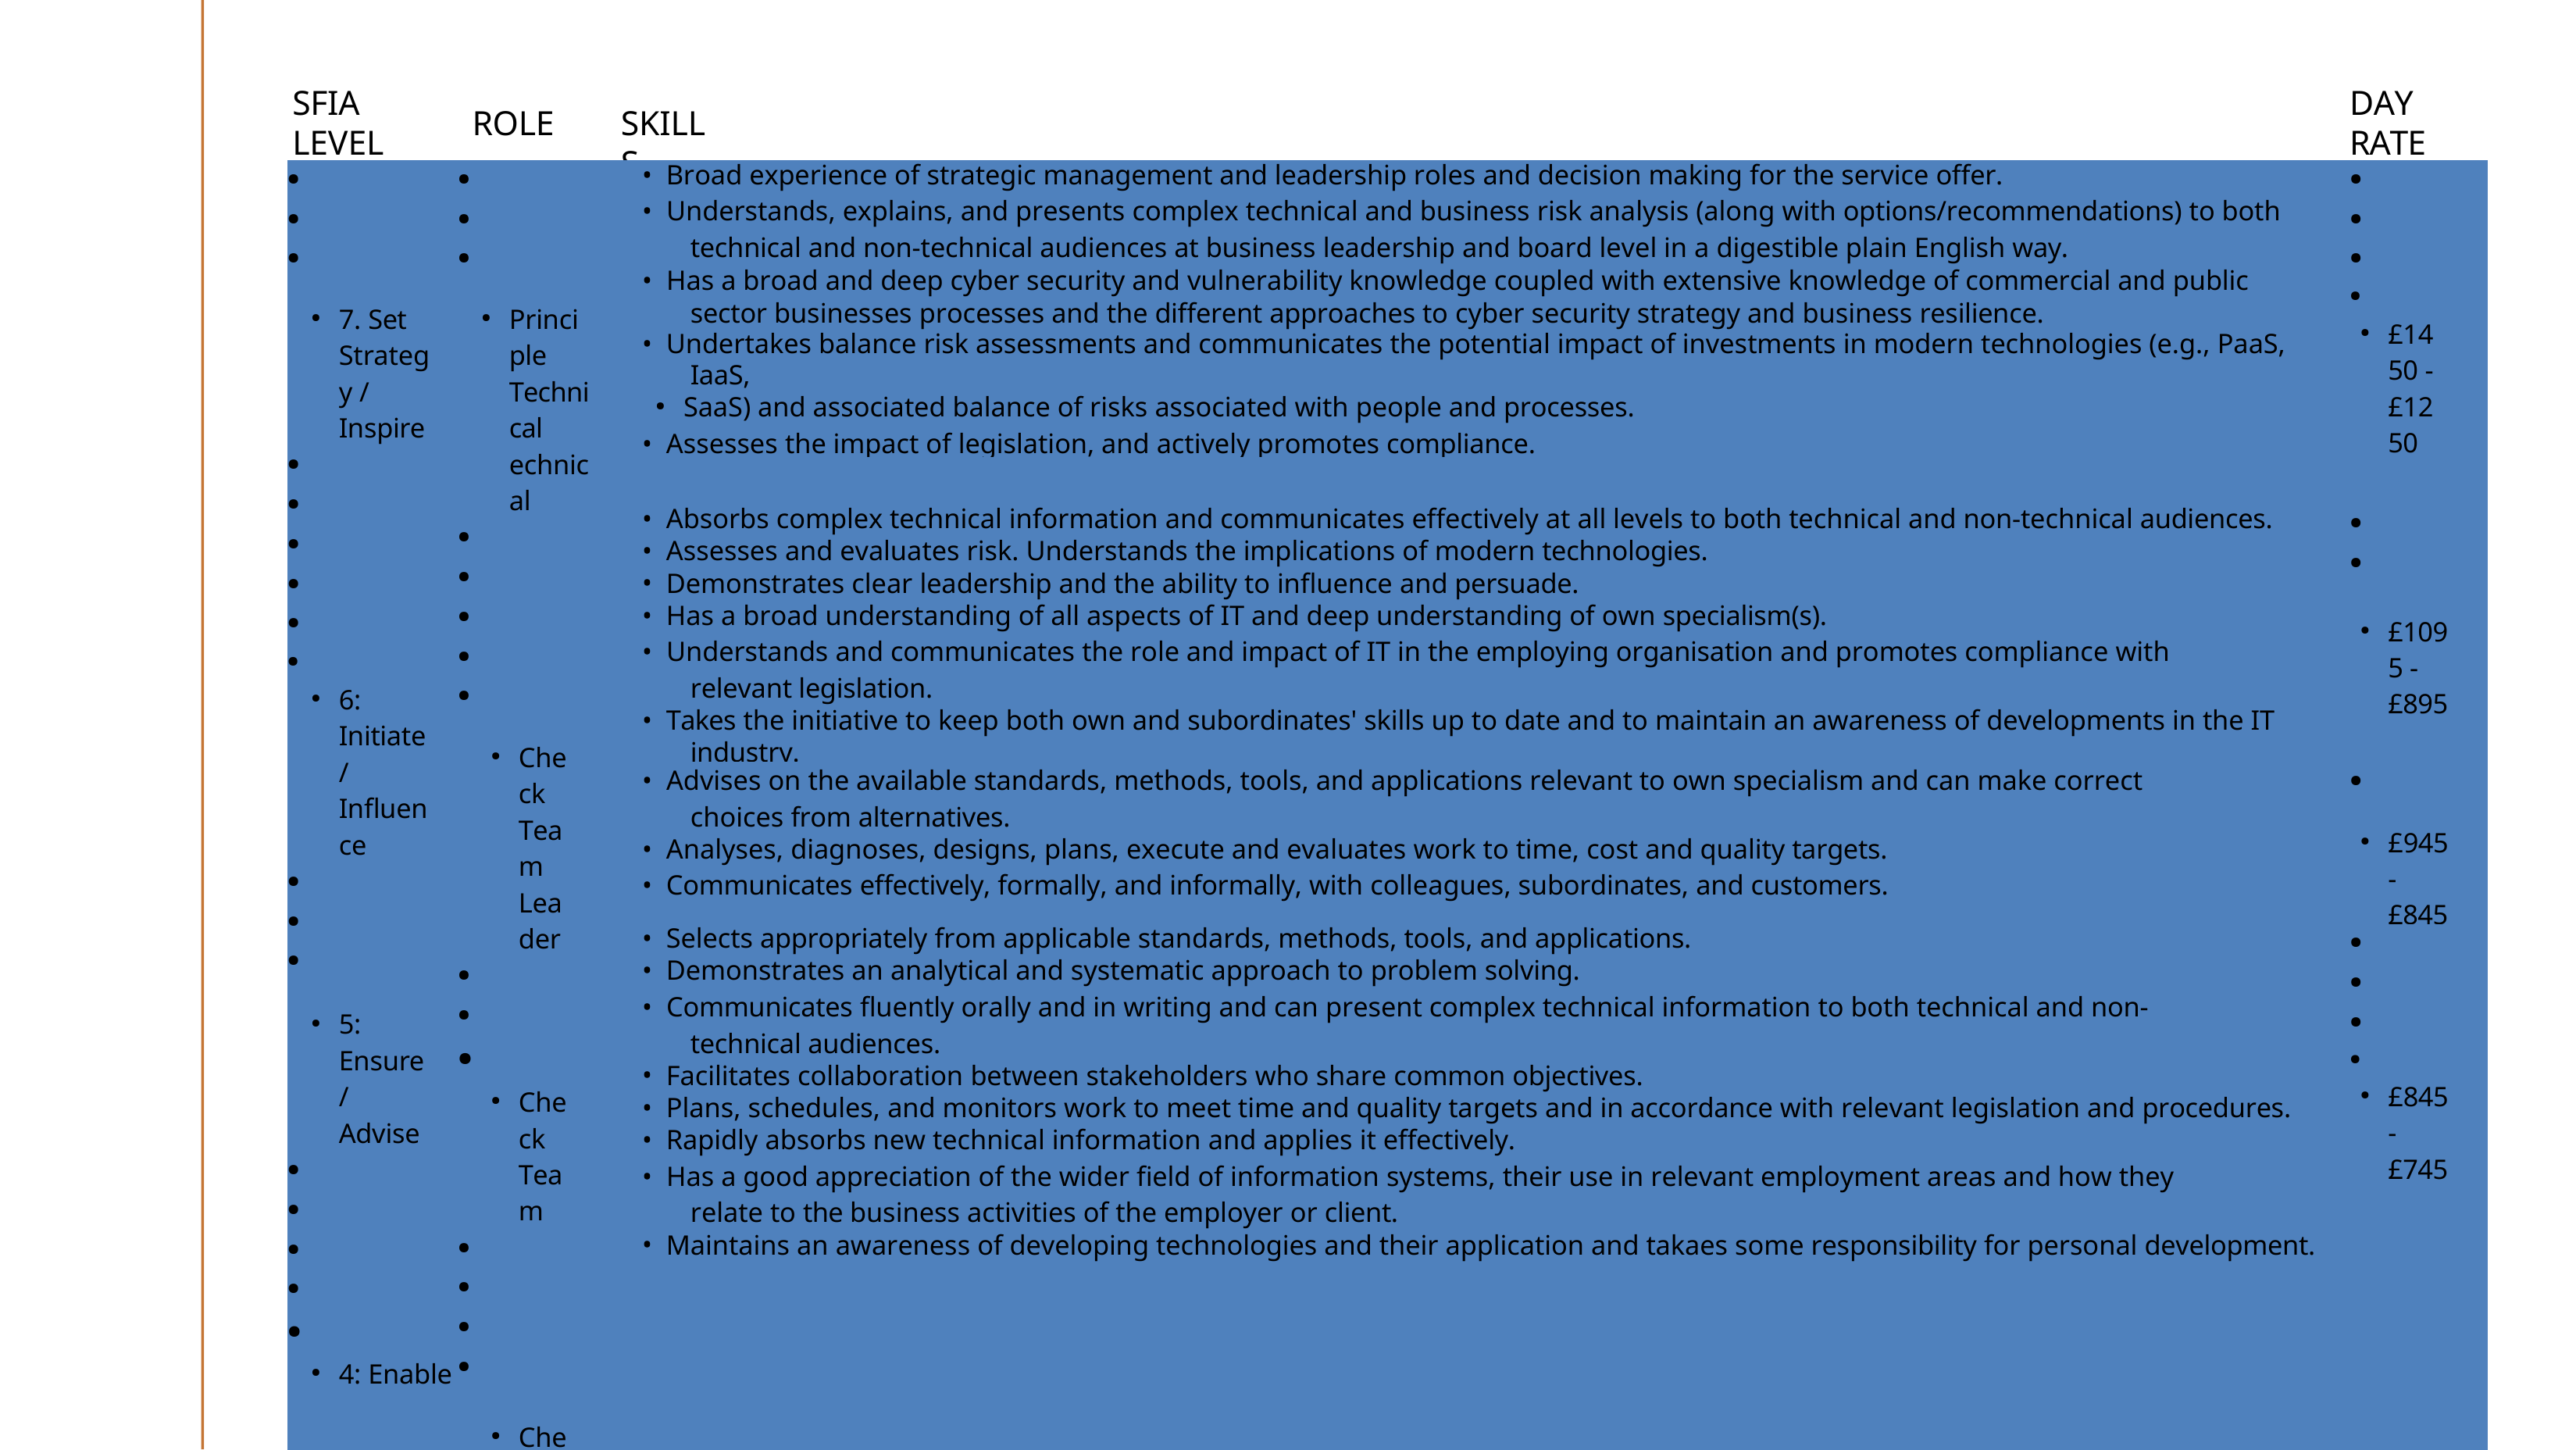

SFIA LEVEL
DAY RATE
ROLE
SKILLS
| 7. Set Strategy / Inspire 6: Initiate/ Influence 5: Ensure/ Advise 4: Enable | Principle Technical echnical Check Team Leader Check Team Check Team | | Broad experience of strategic management and leadership roles and decision making for the service offer. Understands, explains, and presents complex technical and business risk analysis (along with options/recommendations) to both technical and non-technical audiences at business leadership and board level in a digestible plain English way. Has a broad and deep cyber security and vulnerability knowledge coupled with extensive knowledge of commercial and public sector businesses processes and the different approaches to cyber security strategy and business resilience. Undertakes balance risk assessments and communicates the potential impact of investments in modern technologies (e.g., PaaS, IaaS, SaaS) and associated balance of risks associated with people and processes. Assesses the impact of legislation, and actively promotes compliance. | | £1450 - £1250 | |
| --- | --- | --- | --- | --- | --- | --- |
| | | | | | | |
| | | | Absorbs complex technical information and communicates effectively at all levels to both technical and non-technical audiences. Assesses and evaluates risk. Understands the implications of modern technologies. Demonstrates clear leadership and the ability to influence and persuade. Has a broad understanding of all aspects of IT and deep understanding of own specialism(s). Understands and communicates the role and impact of IT in the employing organisation and promotes compliance with relevant legislation. Takes the initiative to keep both own and subordinates' skills up to date and to maintain an awareness of developments in the IT industry. | | £1095 - £895 | |
| | | | Advises on the available standards, methods, tools, and applications relevant to own specialism and can make correct choices from alternatives. Analyses, diagnoses, designs, plans, execute and evaluates work to time, cost and quality targets. Communicates effectively, formally, and informally, with colleagues, subordinates, and customers. | | £945 - £845 | |
| | | | Selects appropriately from applicable standards, methods, tools, and applications. Demonstrates an analytical and systematic approach to problem solving. Communicates fluently orally and in writing and can present complex technical information to both technical and non-technical audiences. Facilitates collaboration between stakeholders who share common objectives. Plans, schedules, and monitors work to meet time and quality targets and in accordance with relevant legislation and procedures. Rapidly absorbs new technical information and applies it effectively. Has a good appreciation of the wider field of information systems, their use in relevant employment areas and how they relate to the business activities of the employer or client. Maintains an awareness of developing technologies and their application and takaes some responsibility for personal development. | | £845 - £745 | |